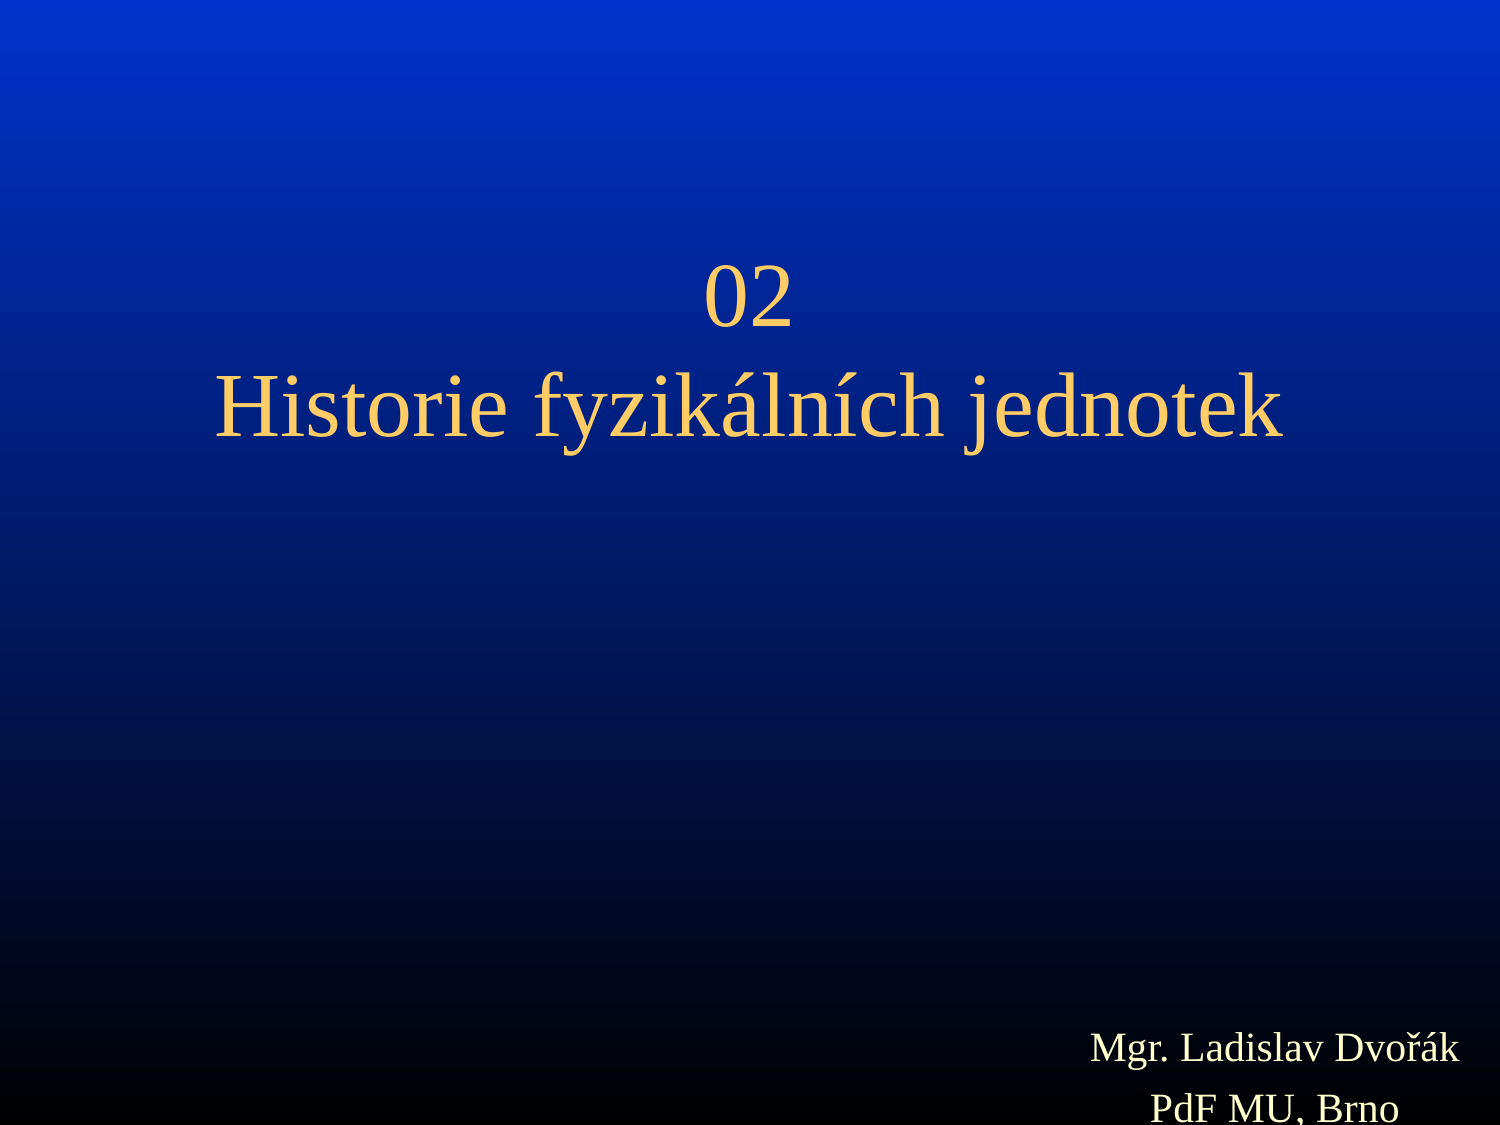

# 02 Historie fyzikálních jednotek
Mgr. Ladislav Dvořák
PdF MU, Brno
1